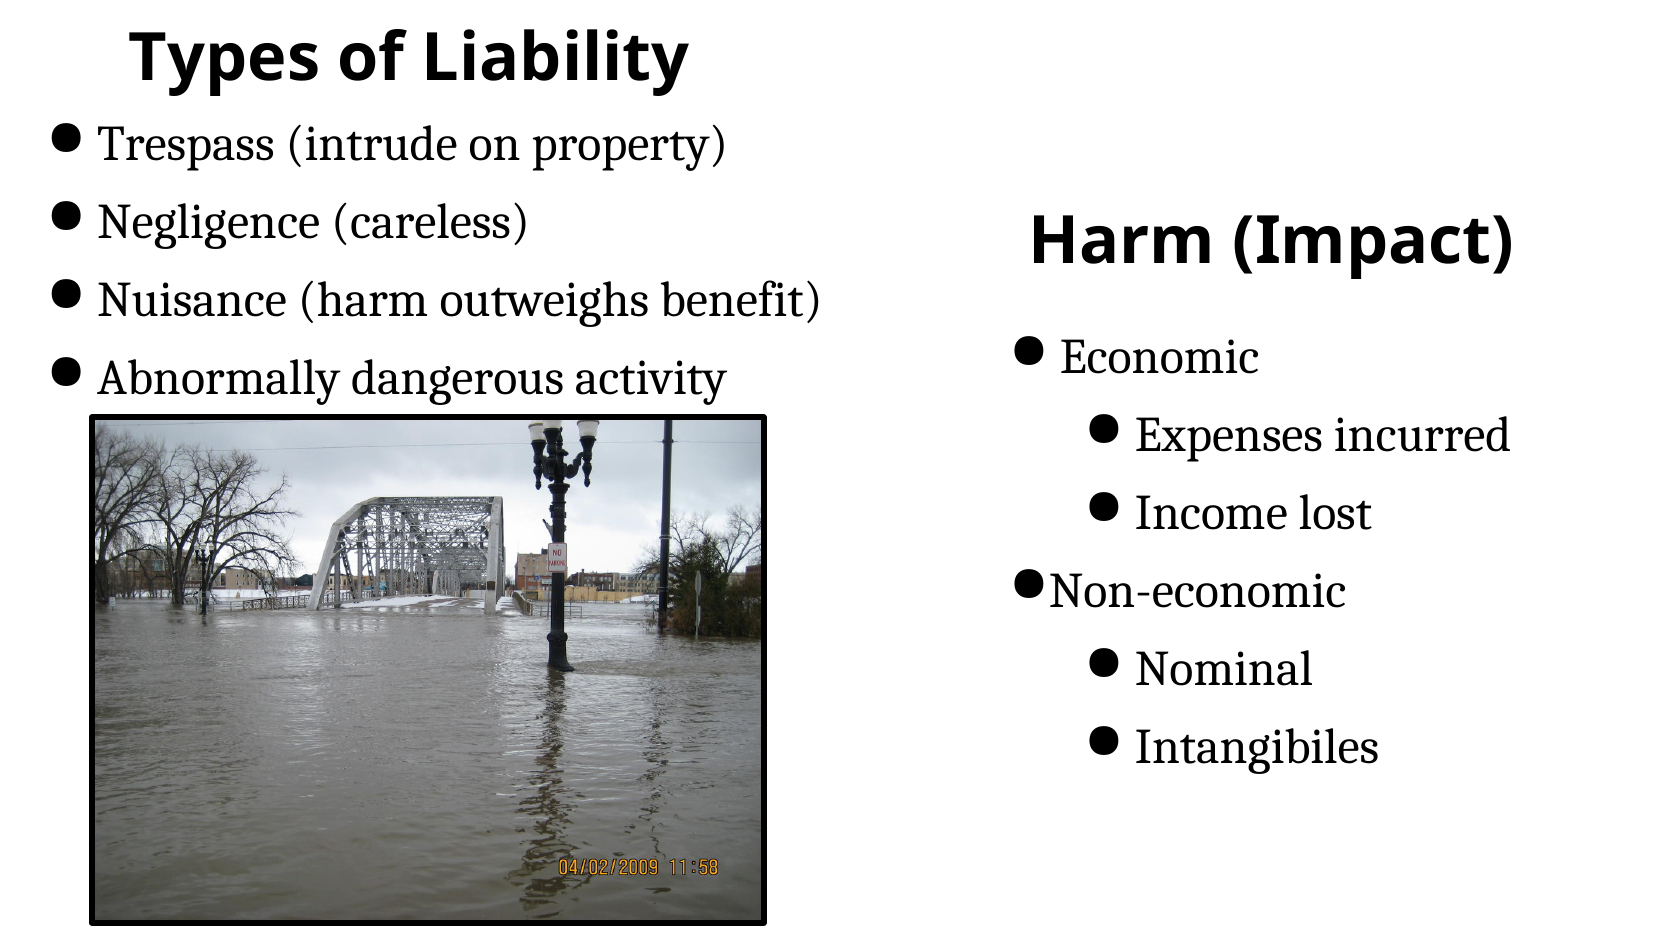

# Types of Liability
 Trespass (intrude on property)
 Negligence (careless)
 Nuisance (harm outweighs benefit)
 Abnormally dangerous activity
Harm (Impact)
 Economic
 Expenses incurred
 Income lost
Non-economic
 Nominal
 Intangibiles